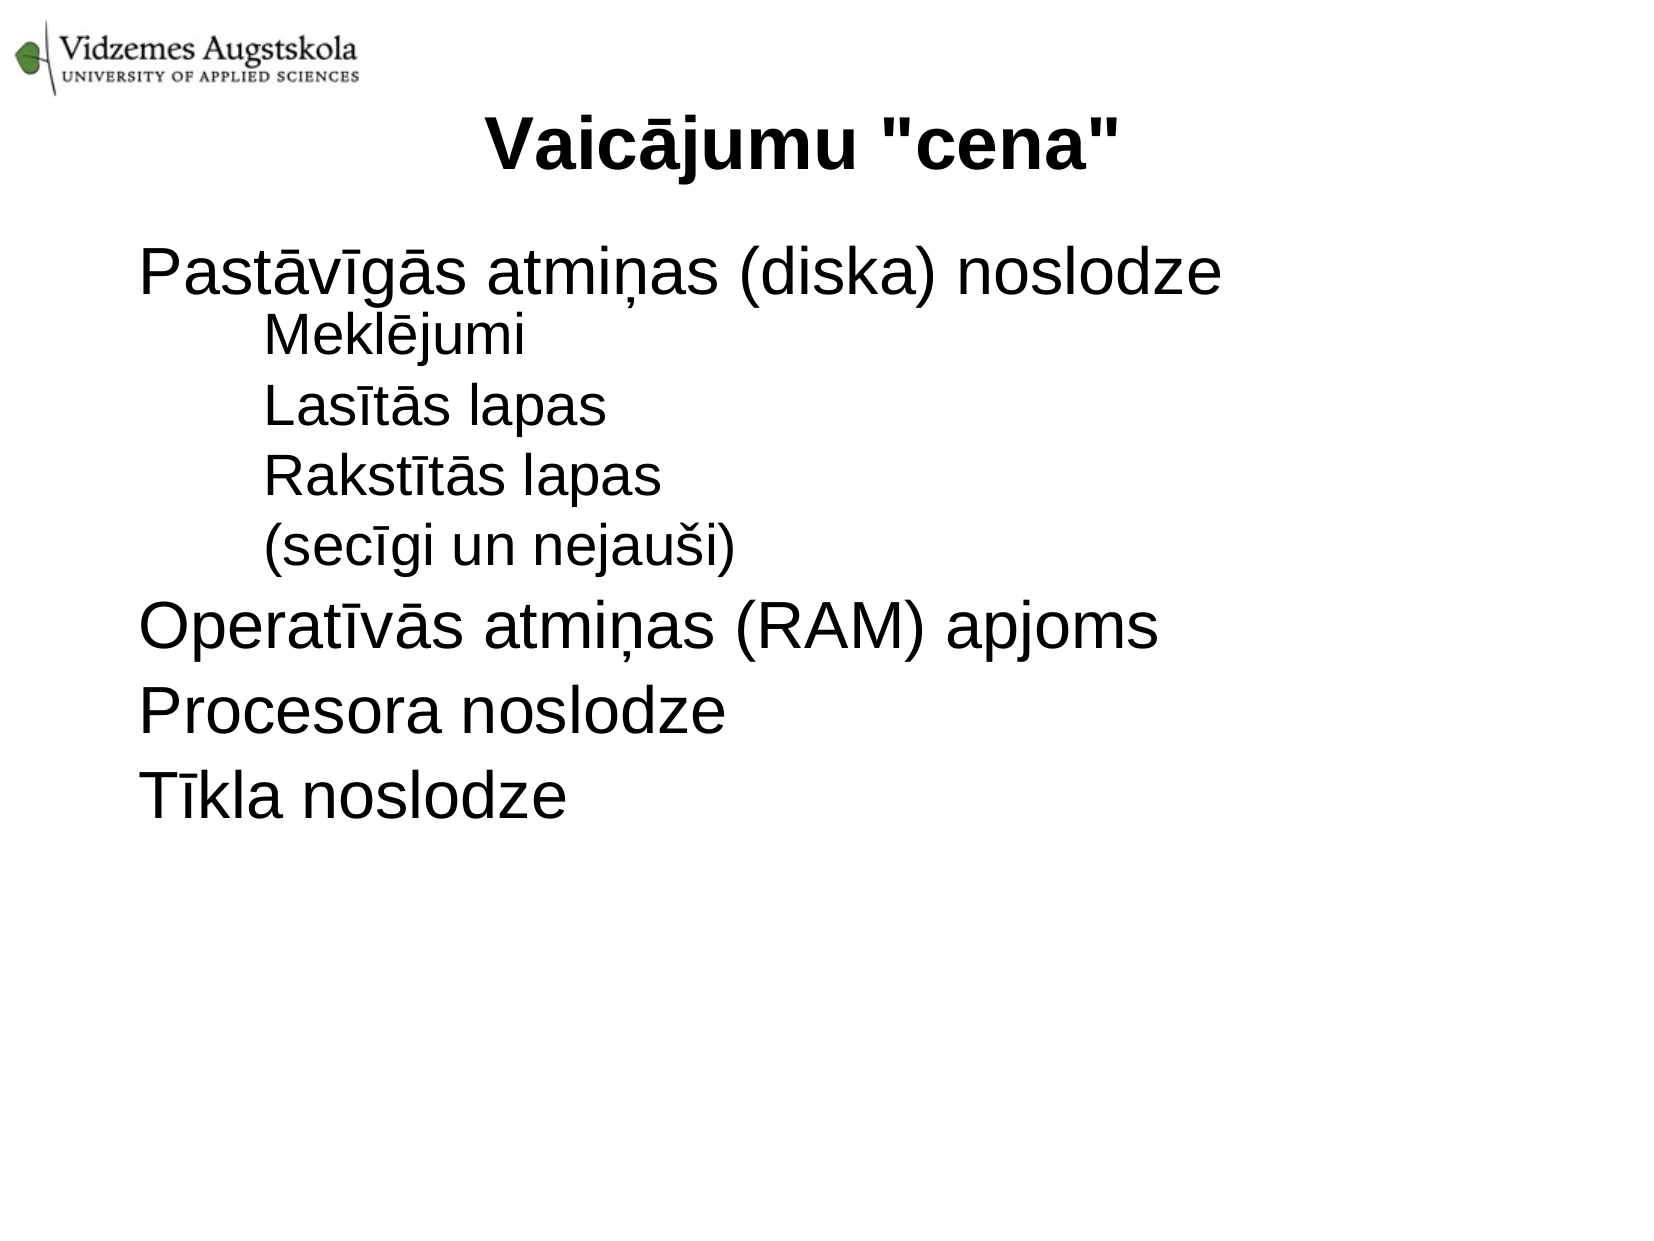

# Vaicājumu "cena"
Pastāvīgās atmiņas (diska) noslodze
Meklējumi
Lasītās lapas
Rakstītās lapas
(secīgi un nejauši)
Operatīvās atmiņas (RAM) apjoms
Procesora noslodze
Tīkla noslodze